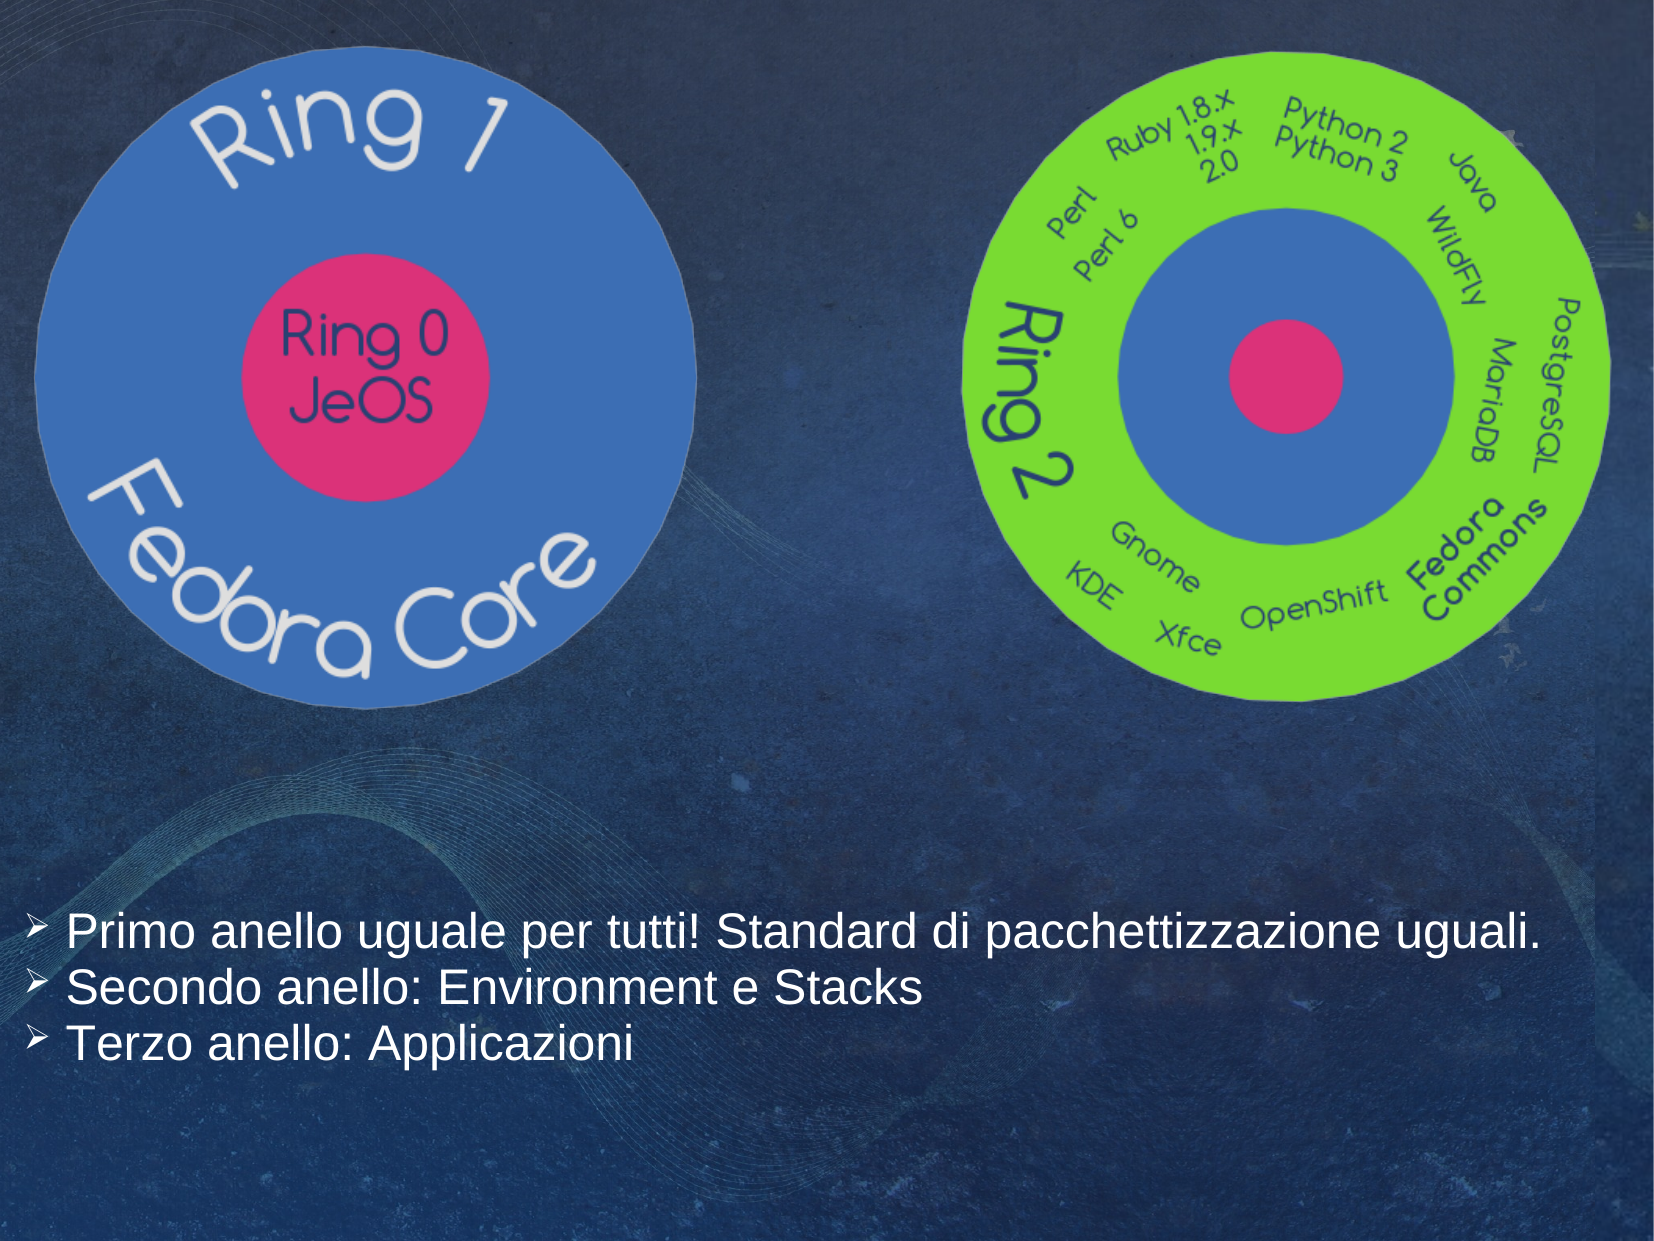

# Primo anello uguale per tutti! Standard di pacchettizzazione uguali.
 Secondo anello: Environment e Stacks
 Terzo anello: Applicazioni